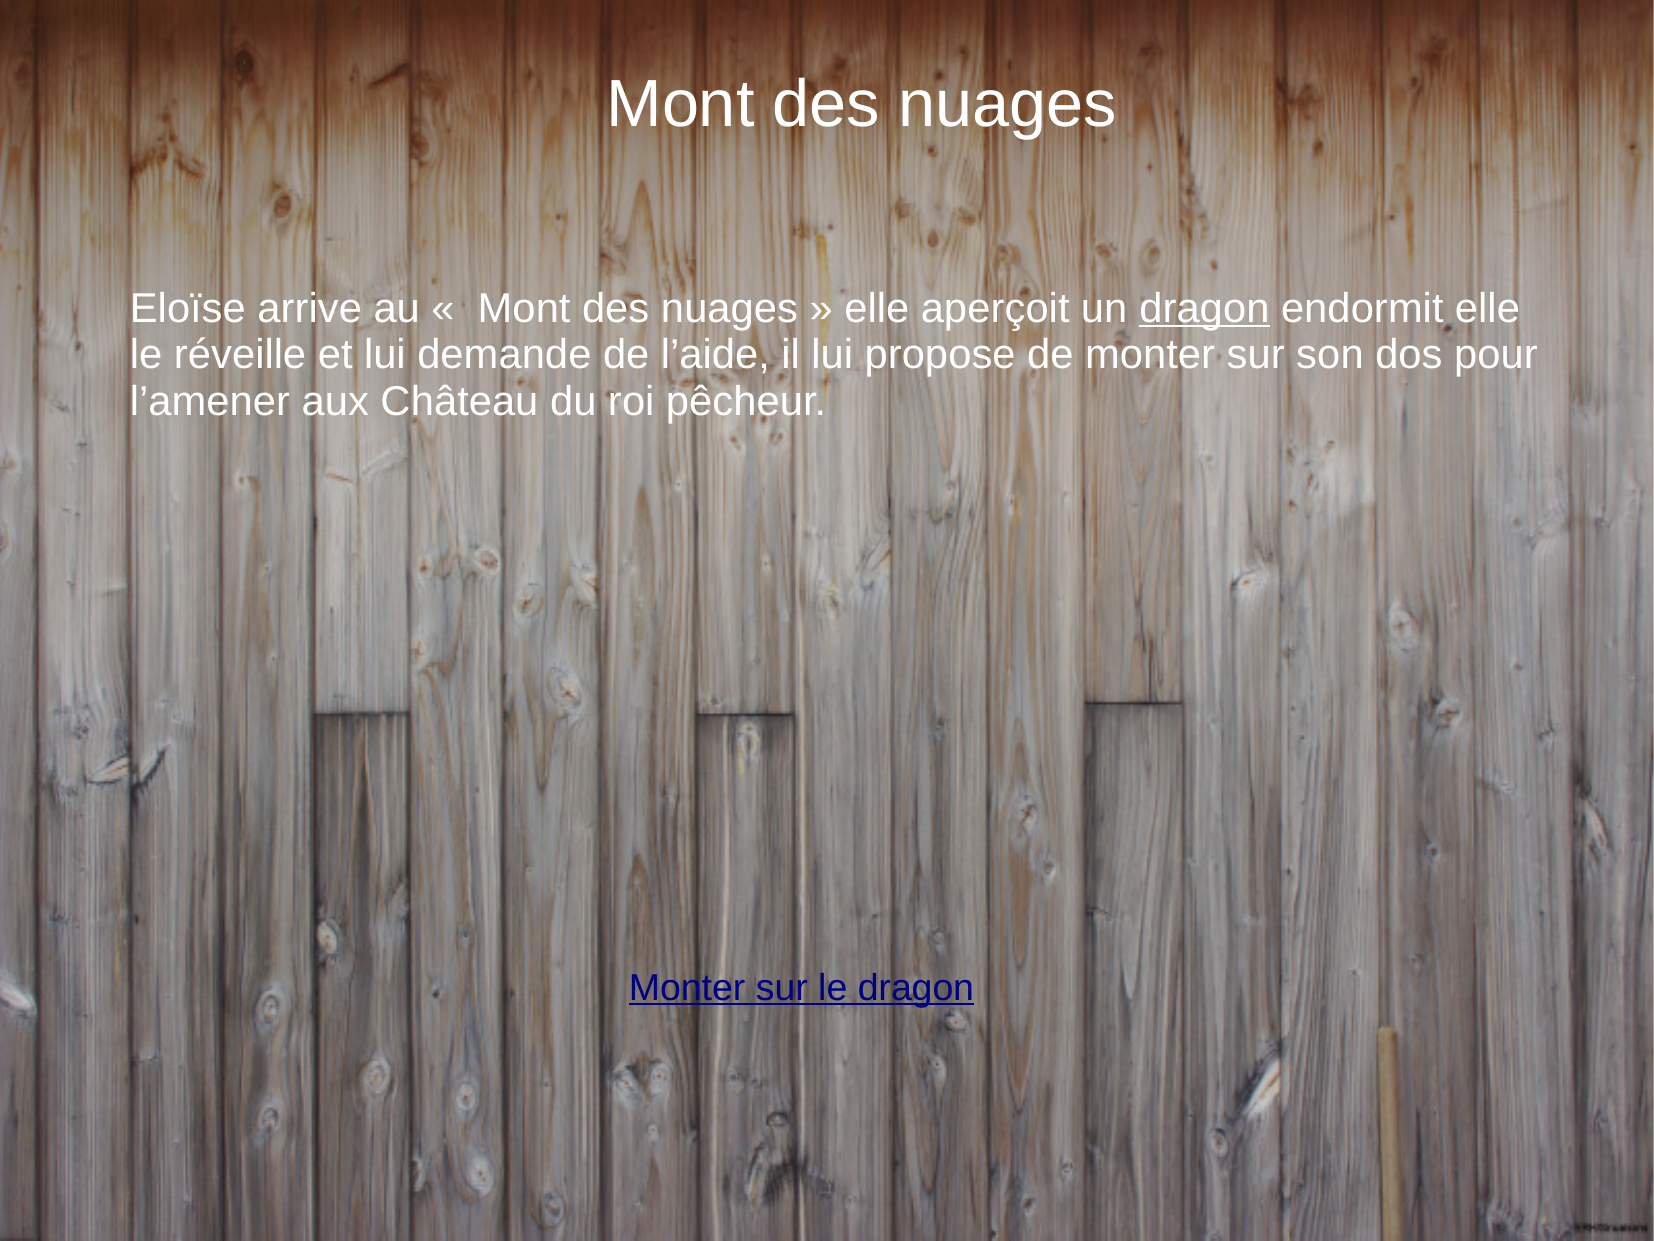

Mont des nuages
# Eloïse arrive au «  Mont des nuages » elle aperçoit un dragon endormit elle le réveille et lui demande de l’aide, il lui propose de monter sur son dos pour l’amener aux Château du roi pêcheur.
Monter sur le dragon